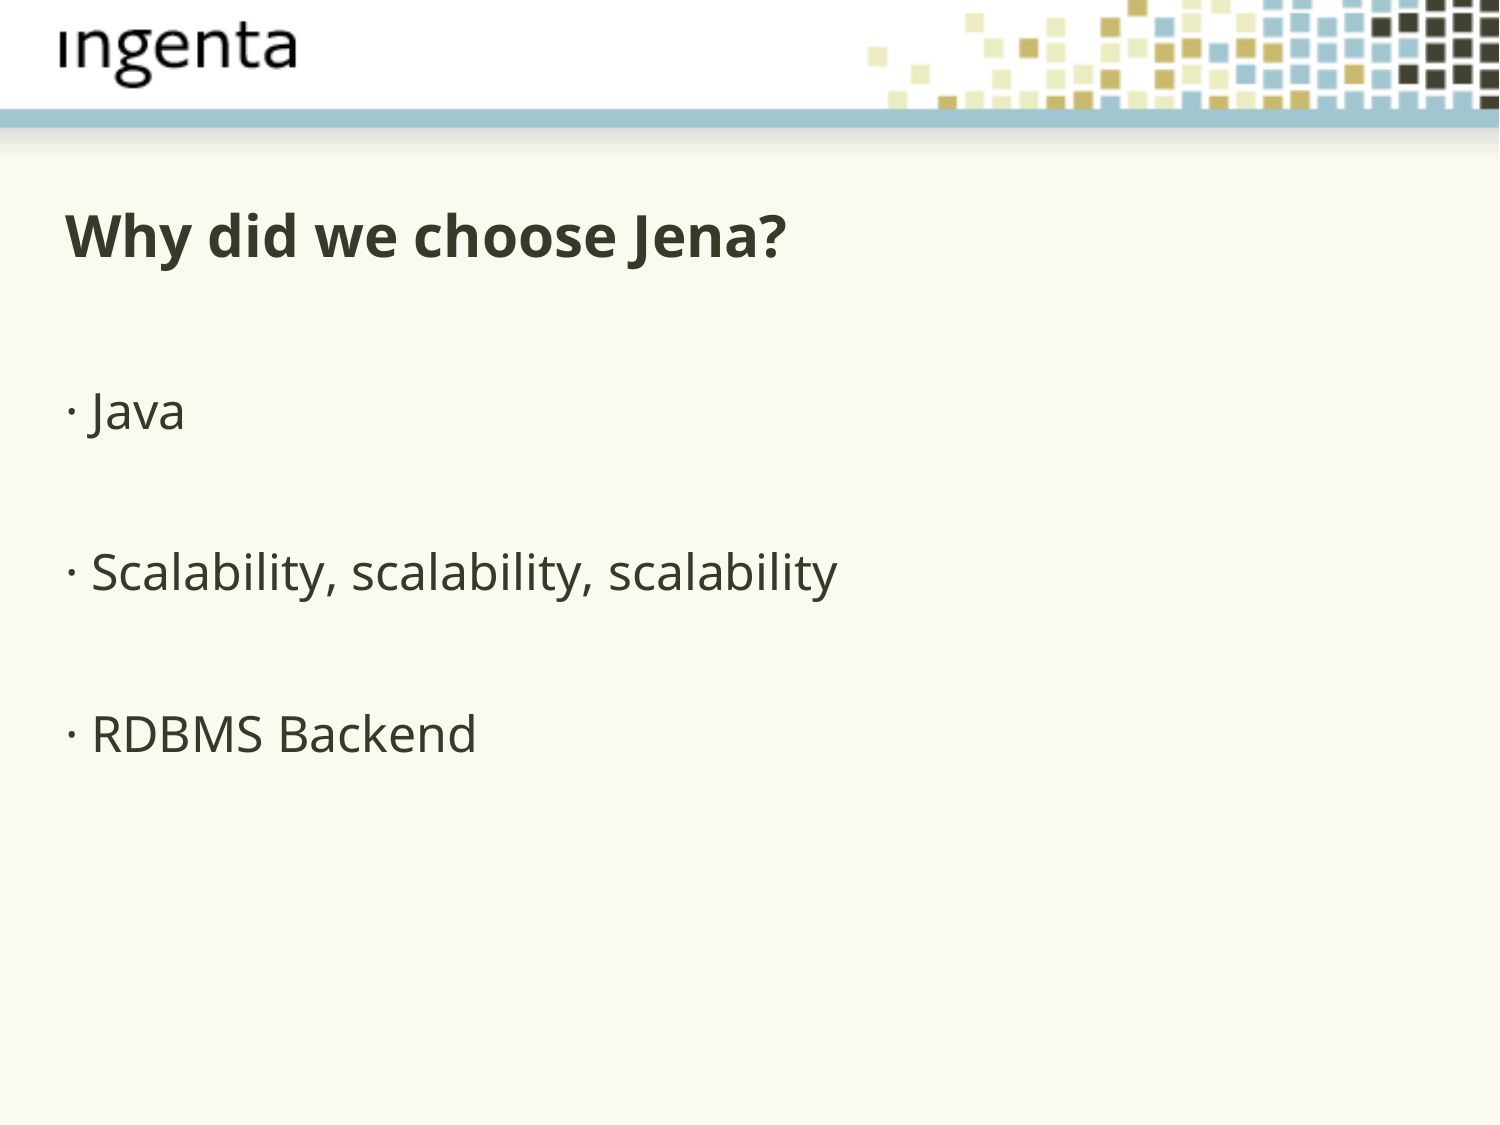

# Why did we choose Jena?
· Java
· Scalability, scalability, scalability
· RDBMS Backend